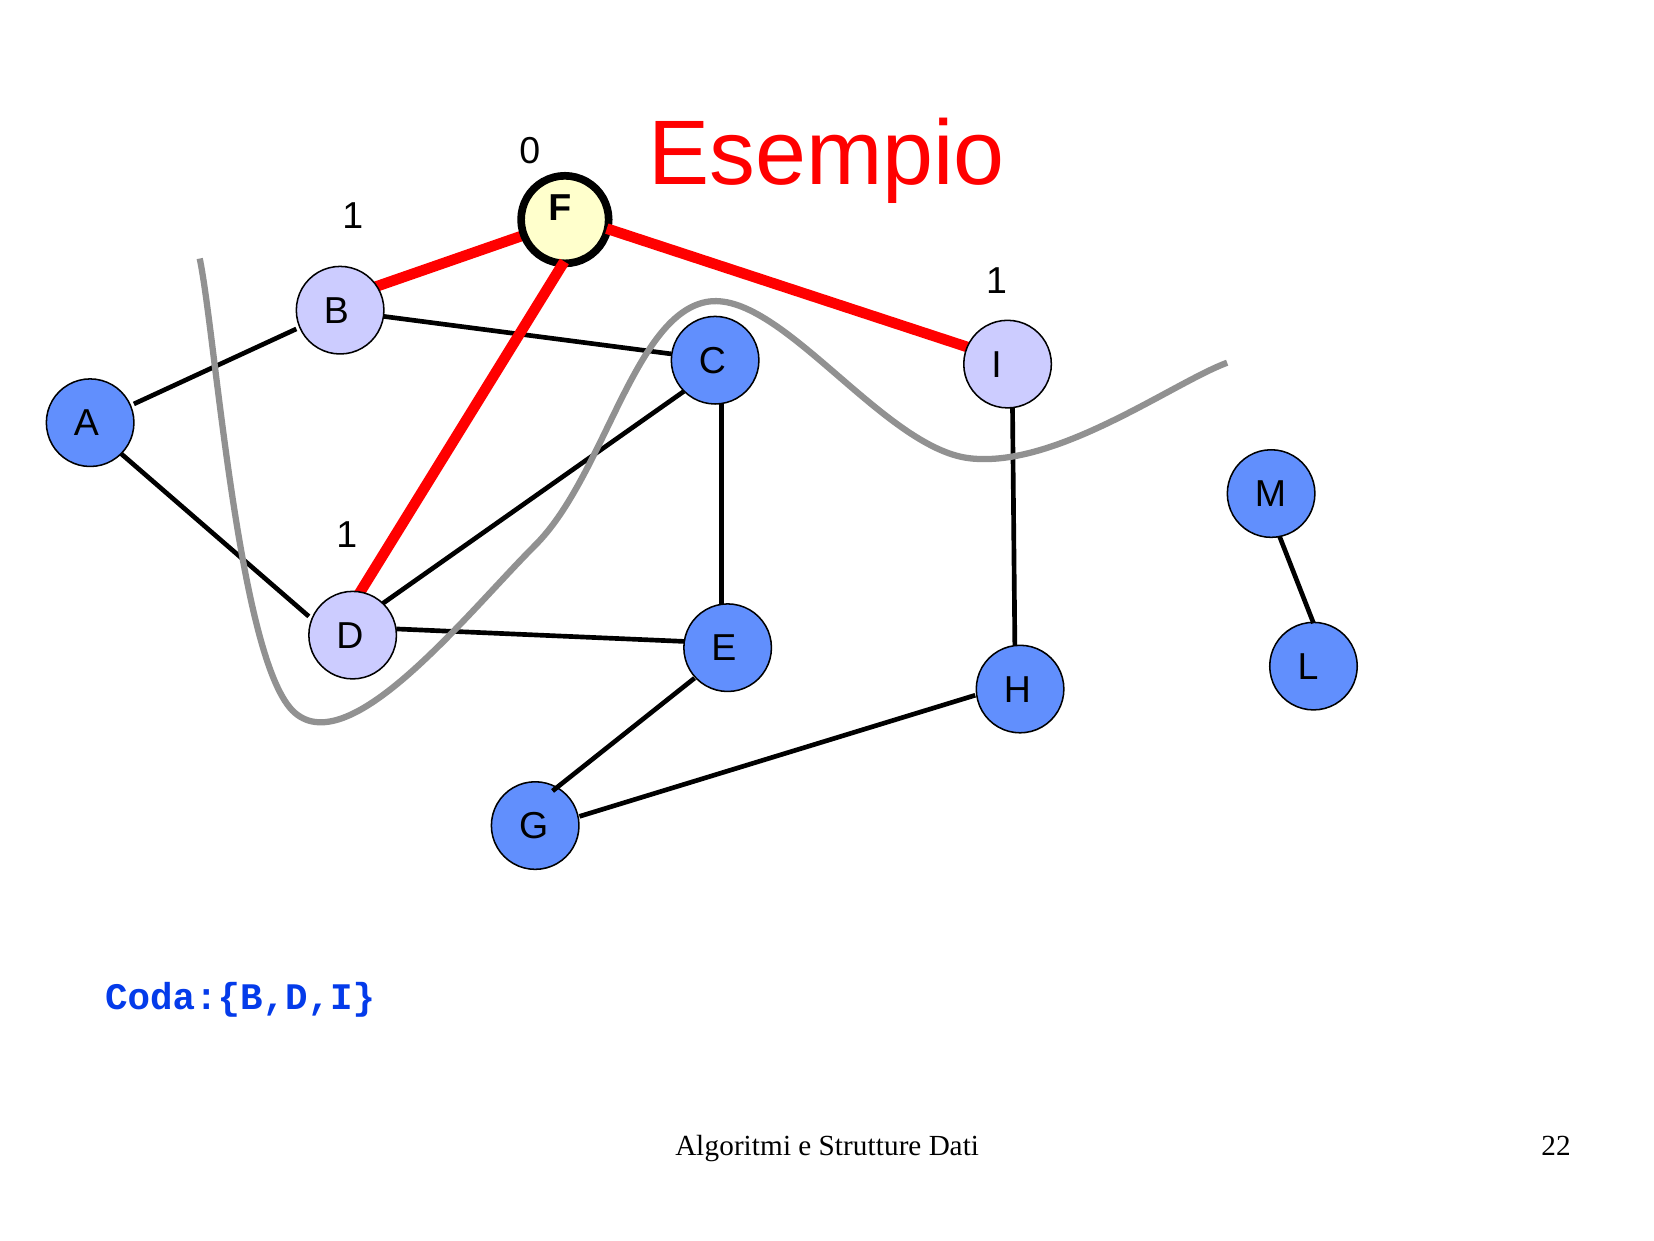

# Esempio
0
F
1
1
B
C
I
A
M
1
D
E
L
H
G
Coda:{B,D,I}
Algoritmi e Strutture Dati
22